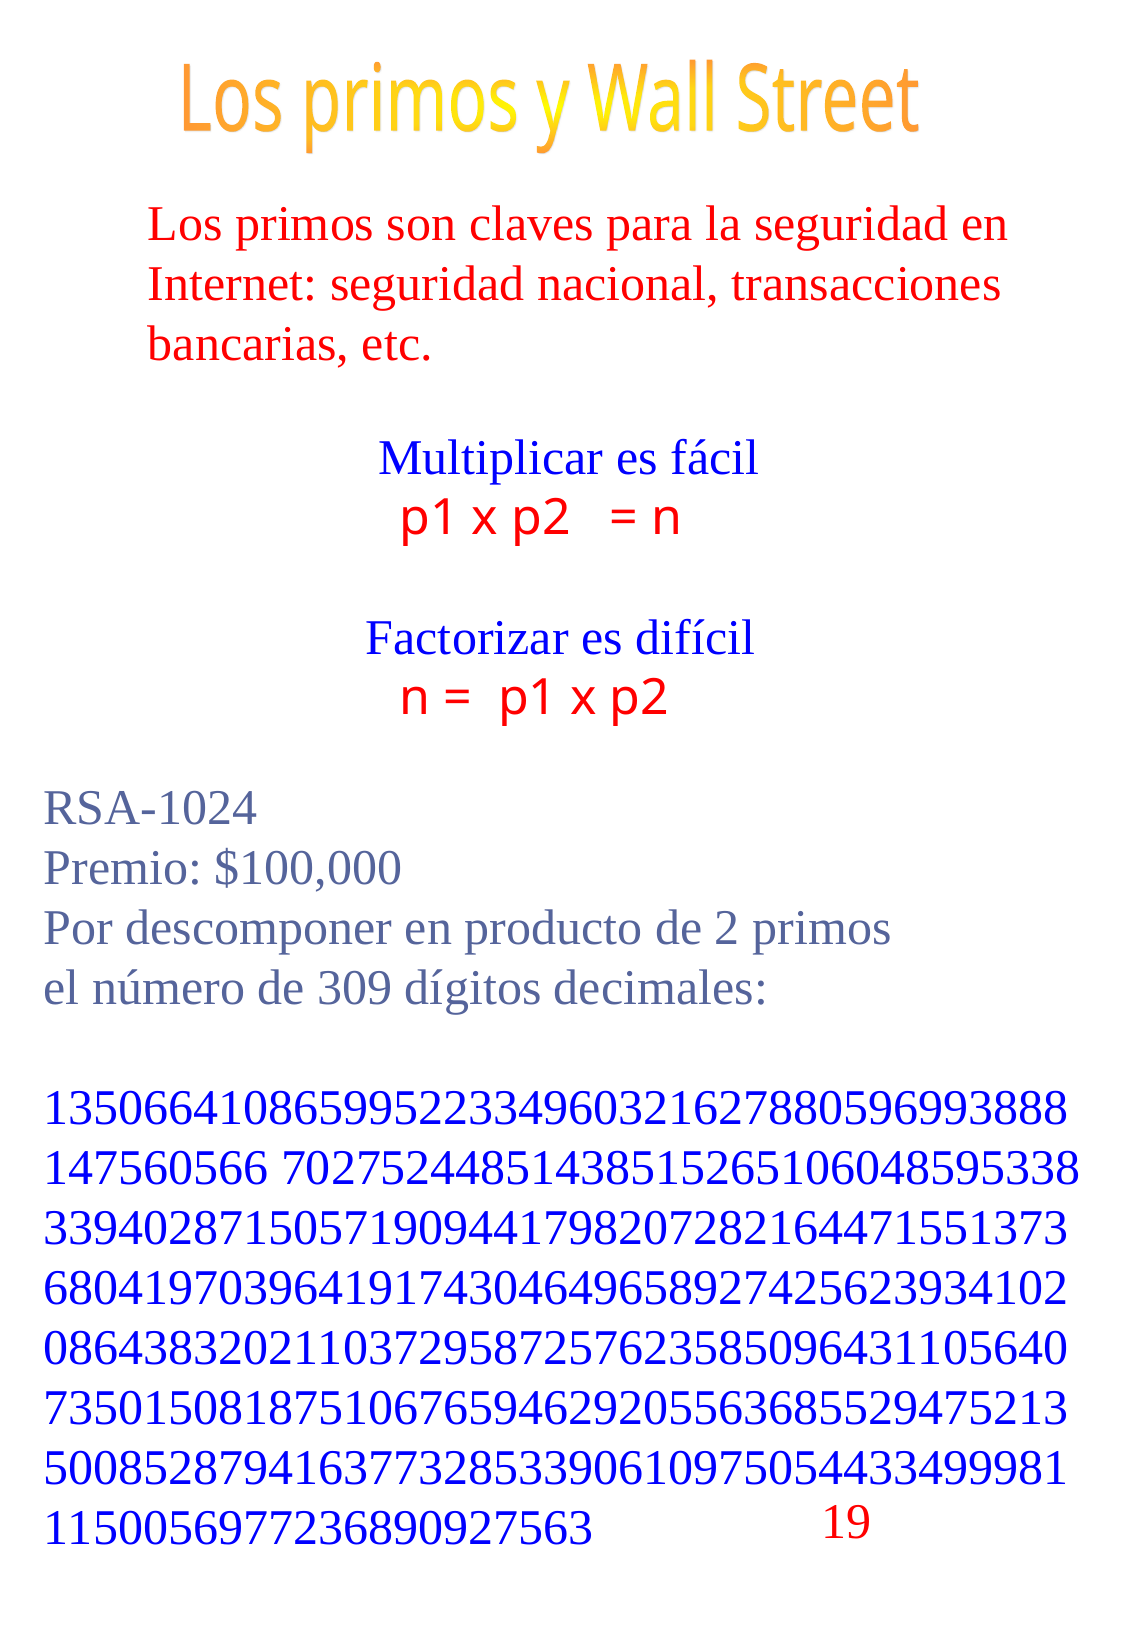

Los primos y Wall Street
Los primos son claves para la seguridad en
Internet: seguridad nacional, transacciones
bancarias, etc.
 Multiplicar es fácil
 p1 x p2 = n
 Factorizar es difícil
 n = p1 x p2
RSA-1024
Premio: $100,000
Por descomponer en producto de 2 primos
el número de 309 dígitos decimales:
13506641086599522334960321627880596993888
147560566 70275244851438515265106048595338
33940287150571909441798207282164471551373
68041970396419174304649658927425623934102
08643832021103729587257623585096431105640
73501508187510676594629205563685529475213
50085287941637732853390610975054433499981
1150056977236890927563